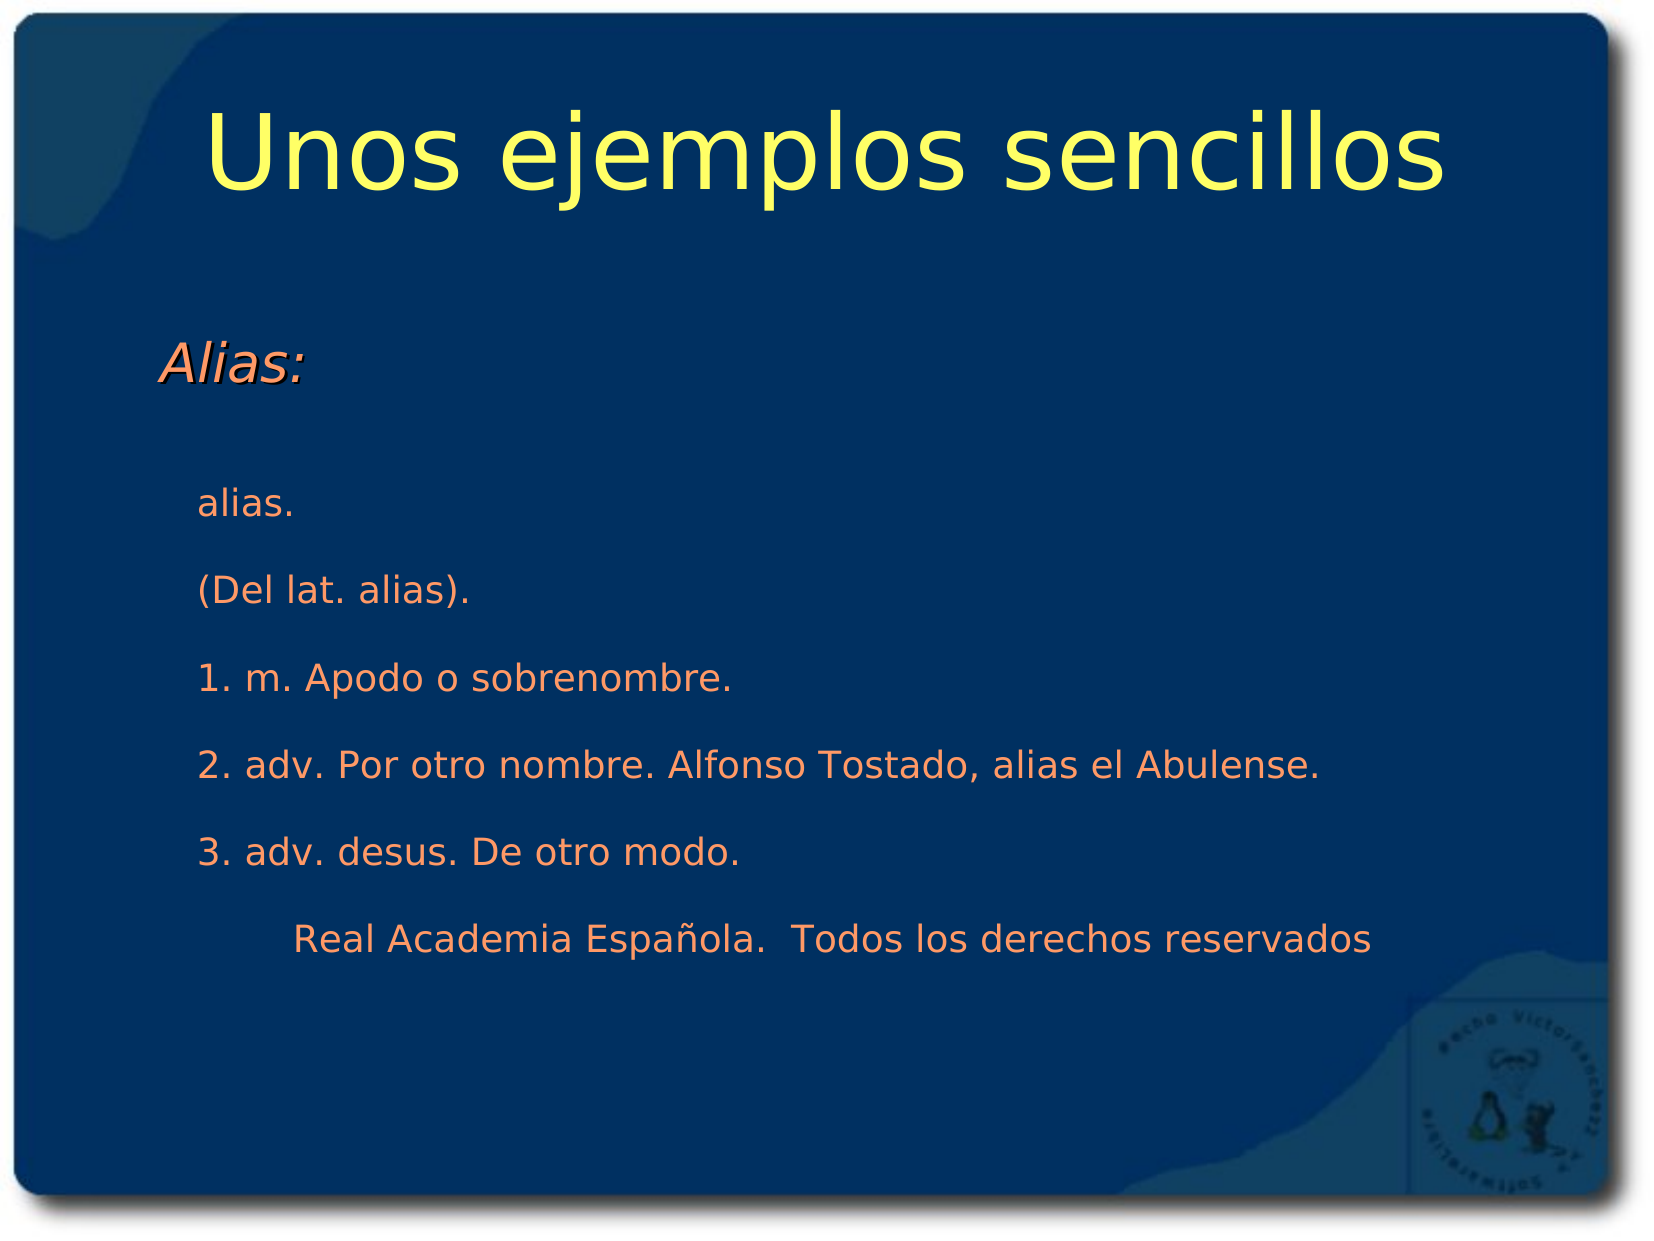

Unos ejemplos sencillos
#
Alias:
 alias.
 (Del lat. alias).
 1. m. Apodo o sobrenombre.
 2. adv. Por otro nombre. Alfonso Tostado, alias el Abulense.
 3. adv. desus. De otro modo.
 Real Academia Española. Todos los derechos reservados